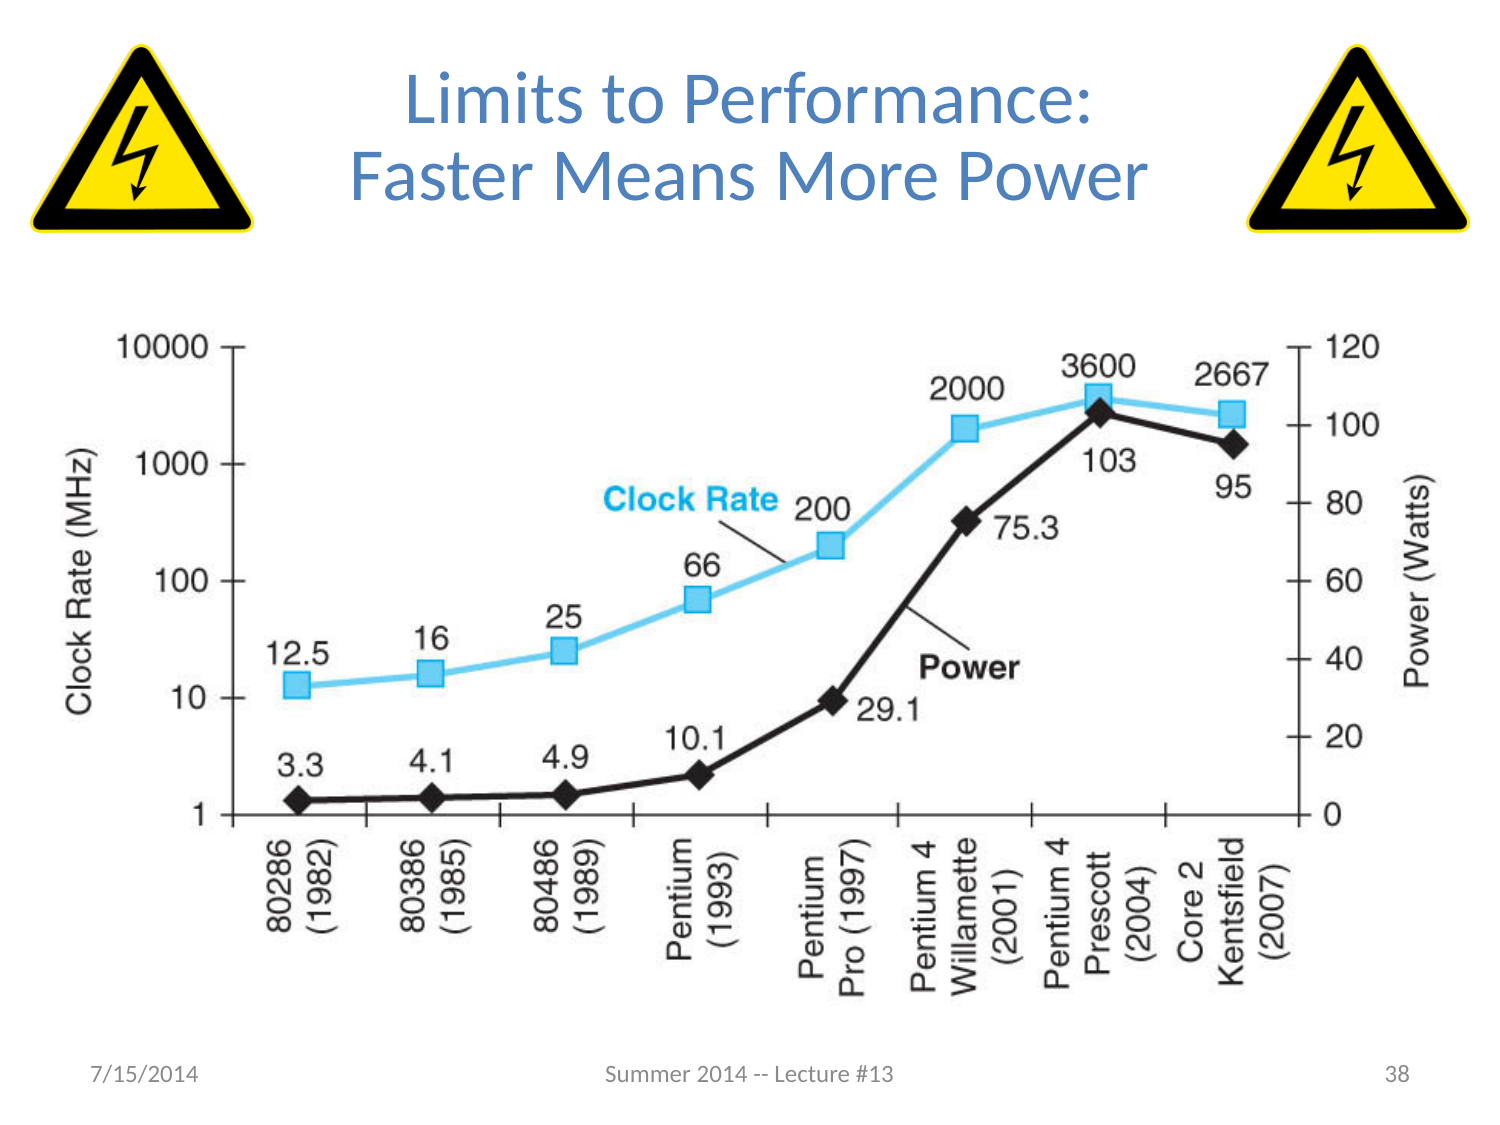

# Limits to Performance: Faster Means More Power
7/15/2014
Summer 2014 -- Lecture #13